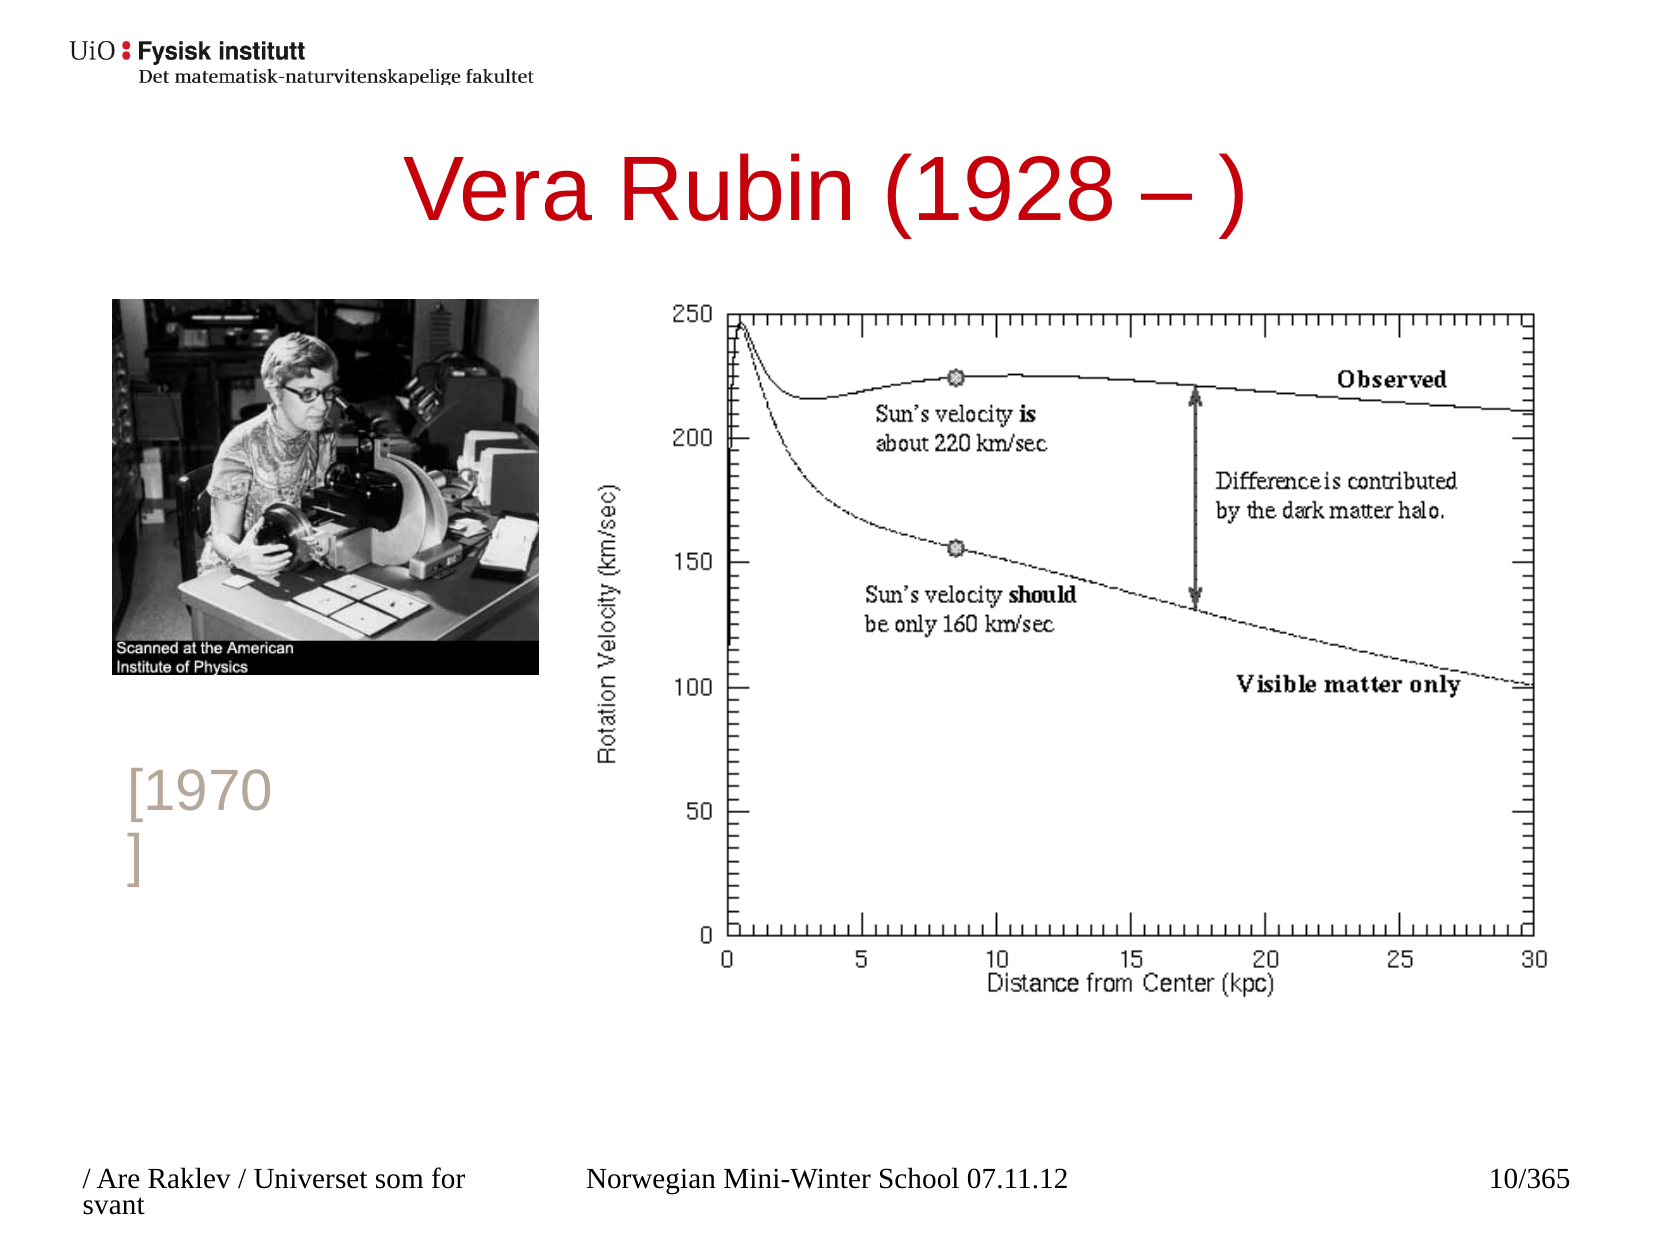

# Vera Rubin (1928 – )
[1970]
/ Are Raklev / Universet som forsvant
Norwegian Mini-Winter School 07.11.12
10